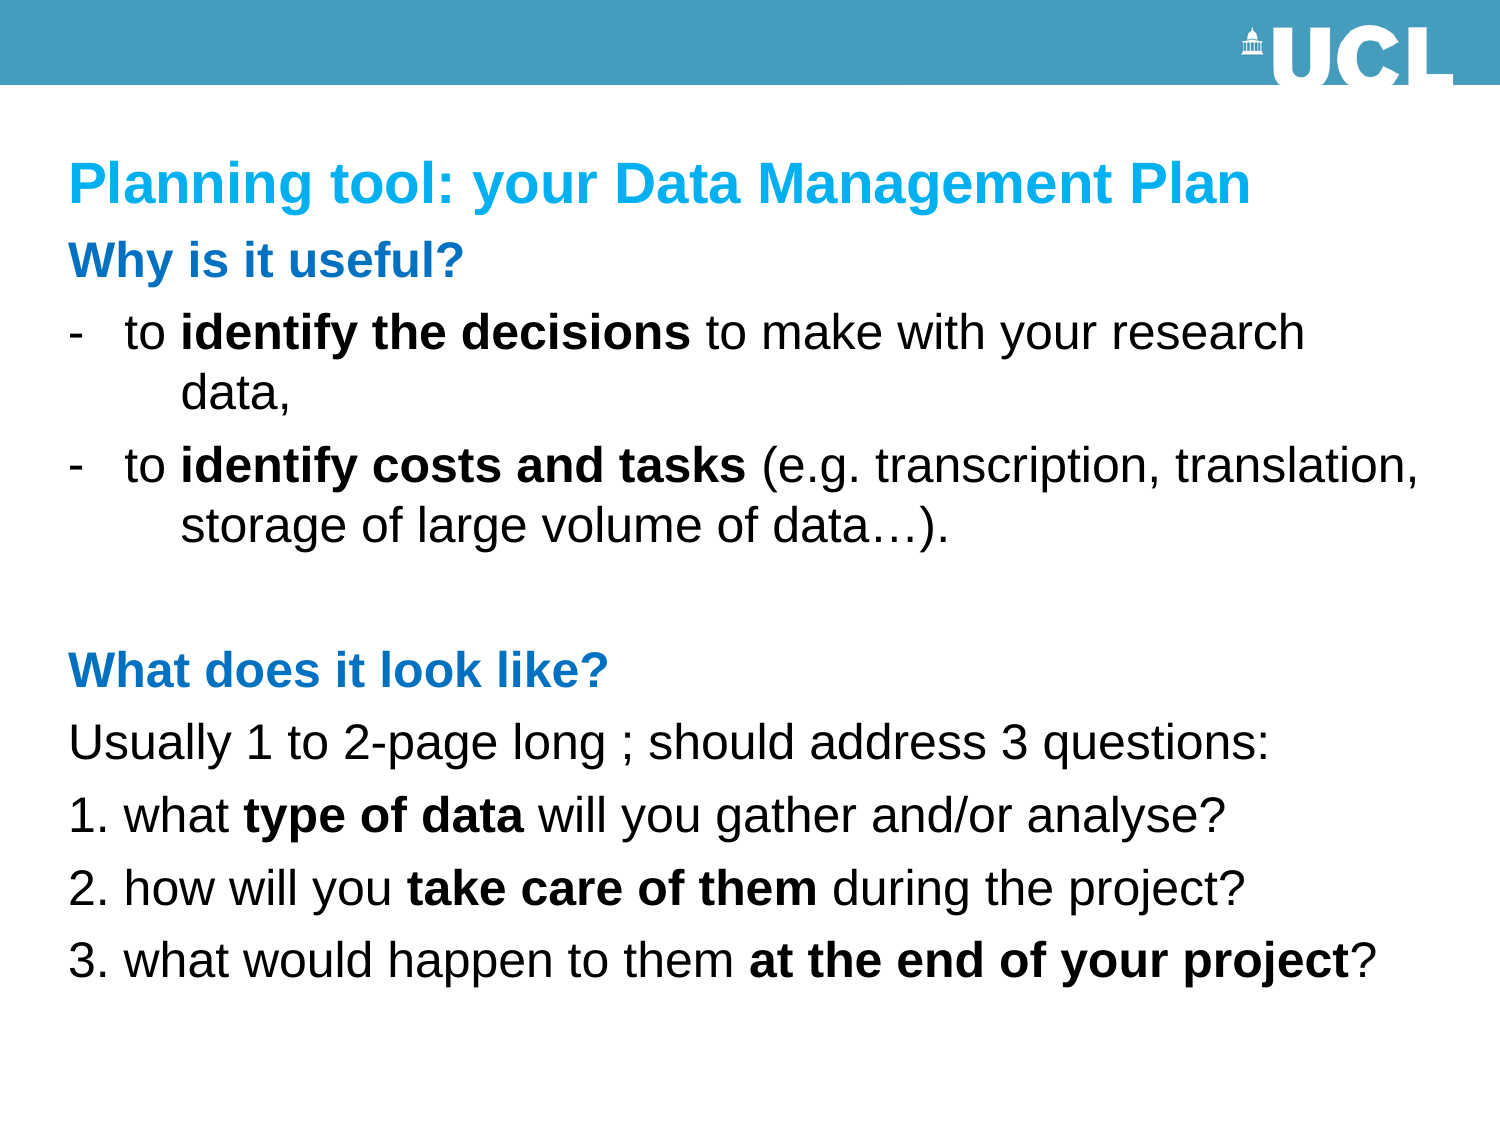

Planning tool: your Data Management Plan
Why is it useful?
to identify the decisions to make with your research data,
to identify costs and tasks (e.g. transcription, translation, storage of large volume of data…).
What does it look like?
Usually 1 to 2-page long ; should address 3 questions:
1. what type of data will you gather and/or analyse?
2. how will you take care of them during the project?
3. what would happen to them at the end of your project?